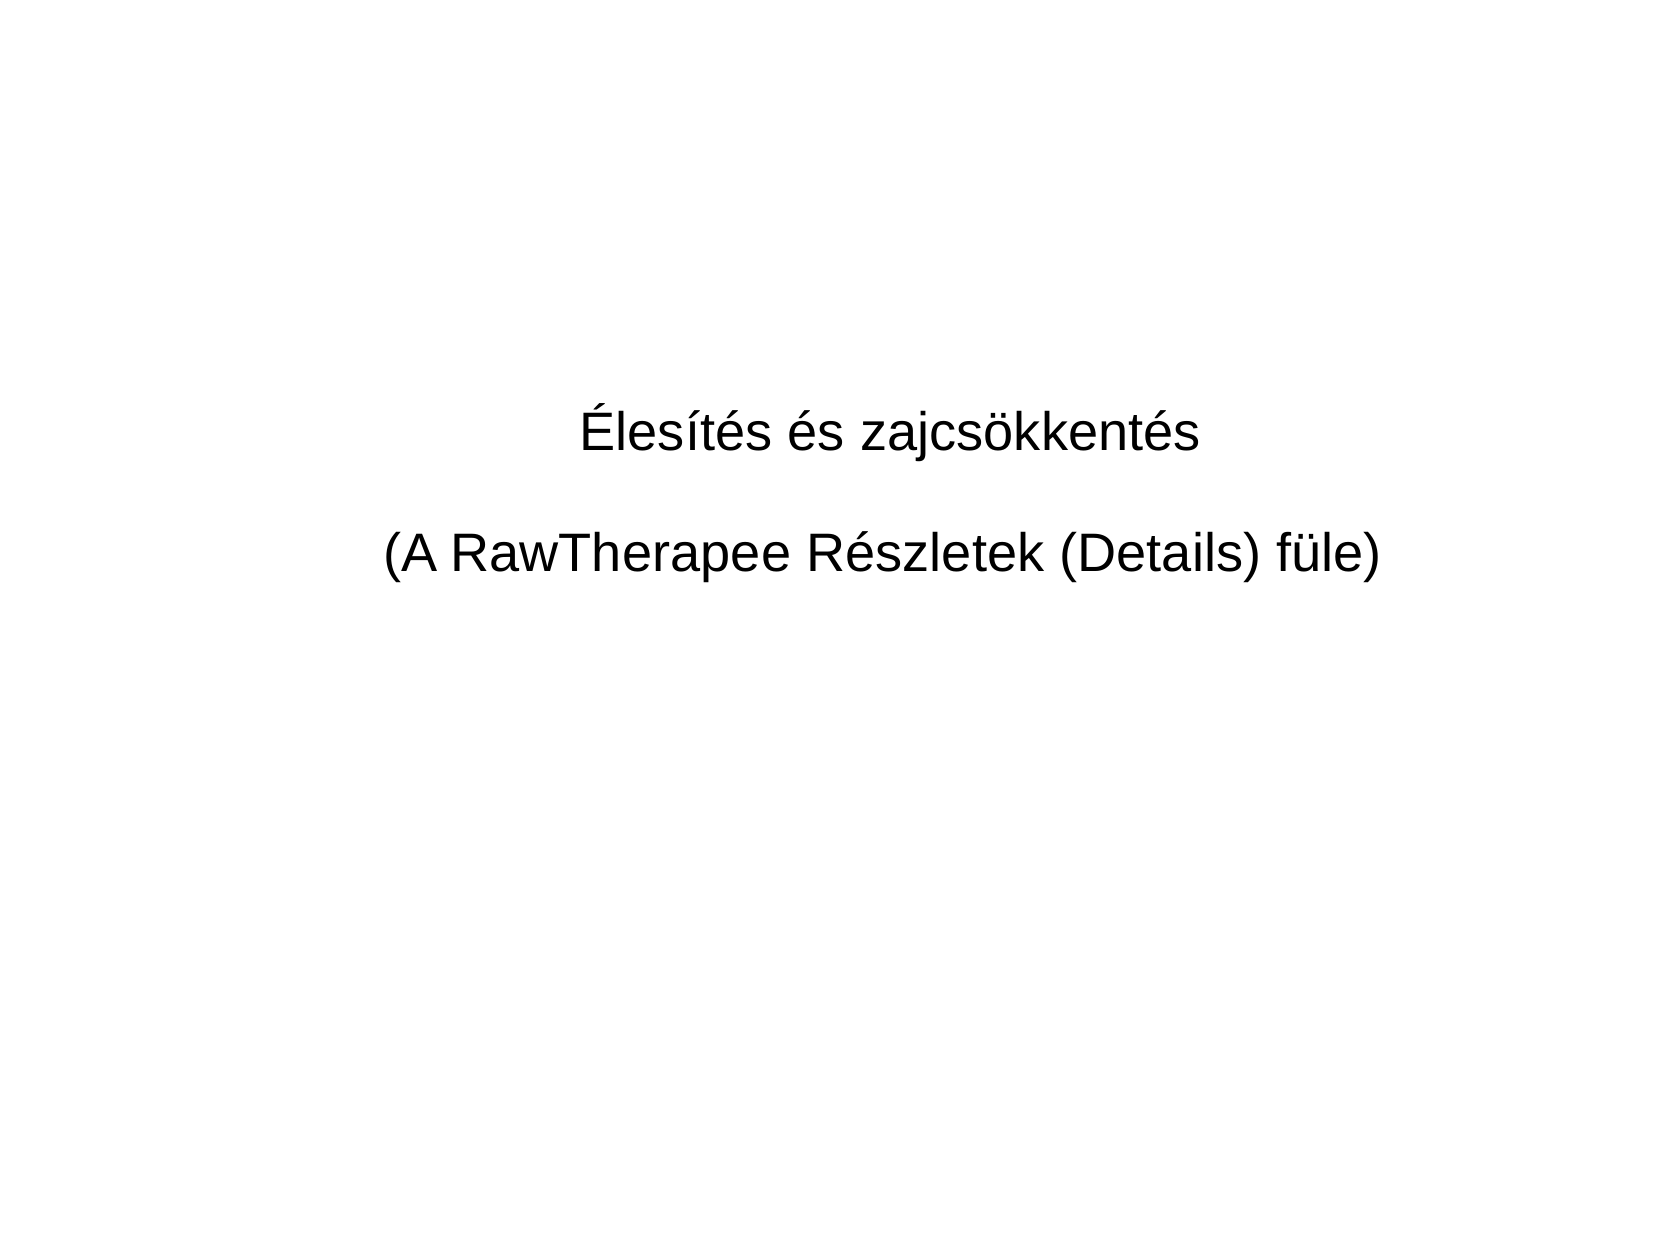

Élesítés és zajcsökkentés
(A RawTherapee Részletek (Details) füle)